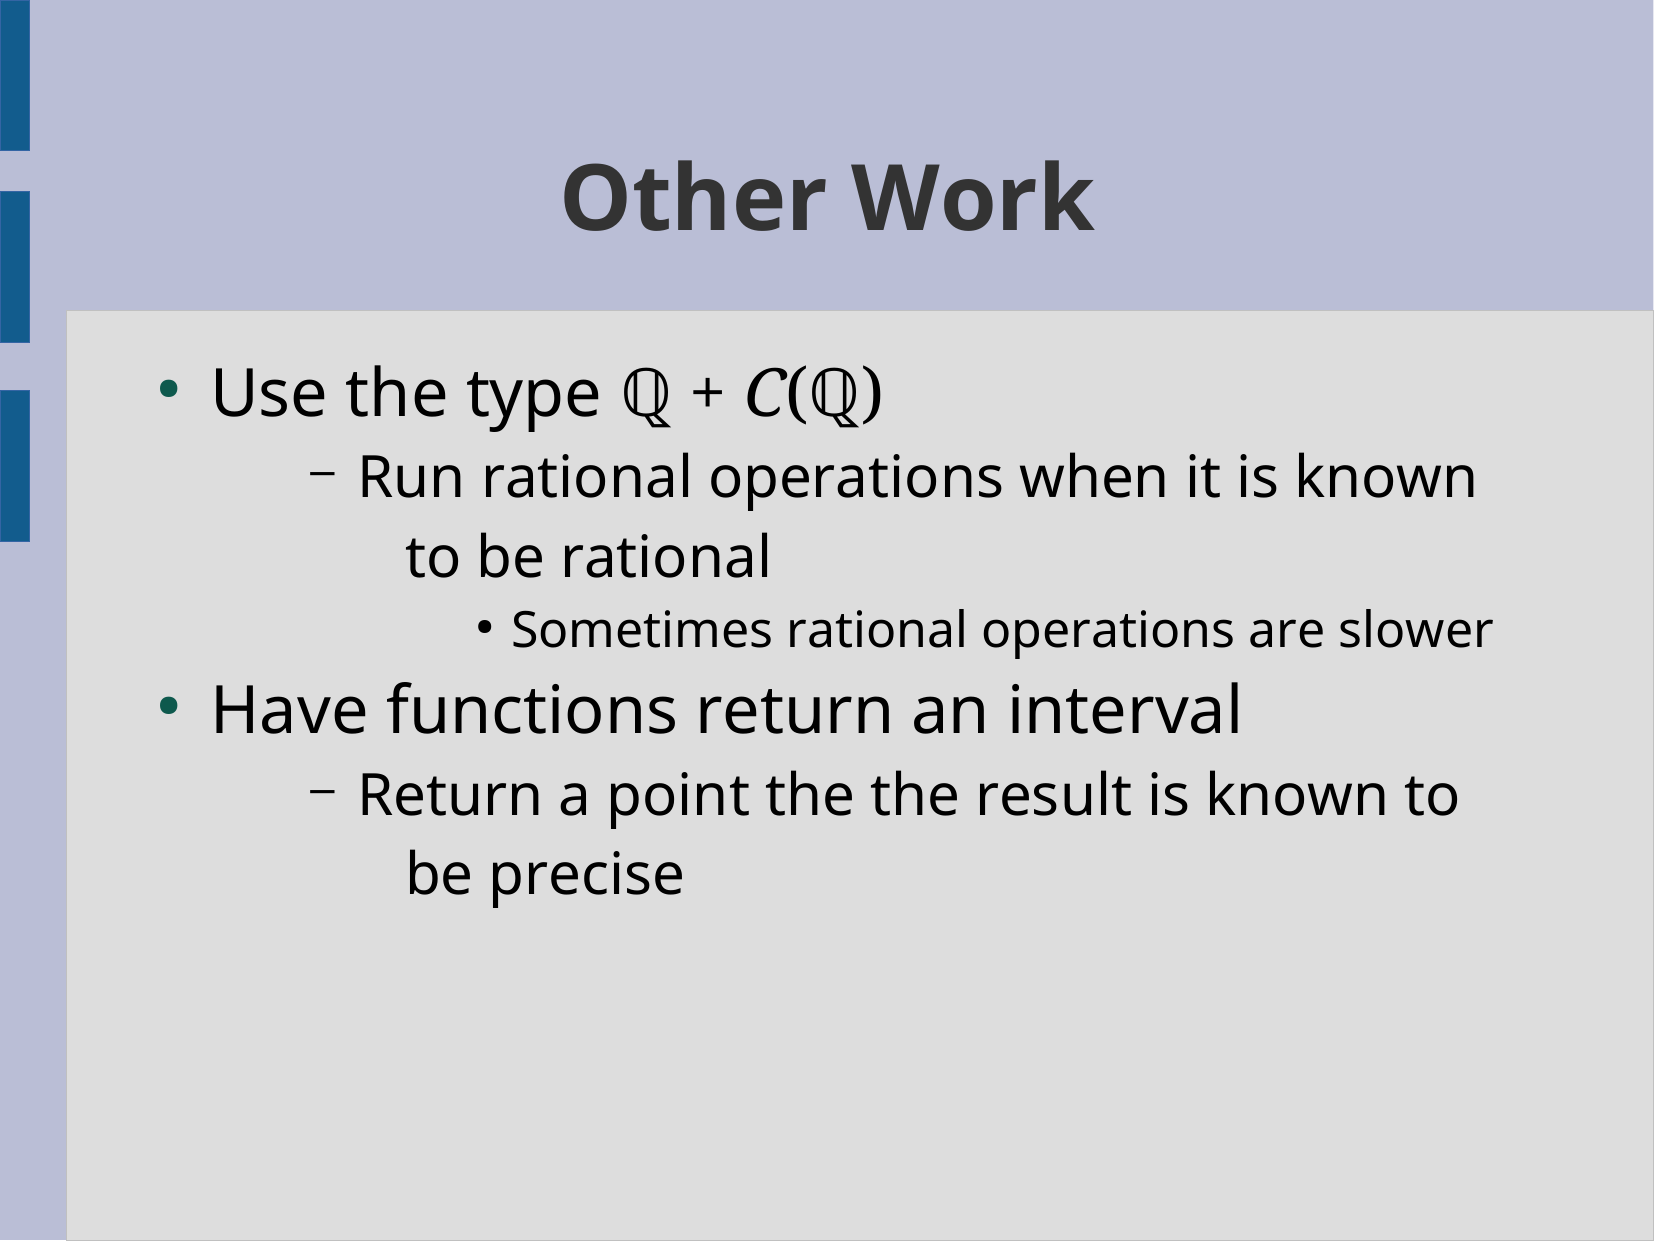

# Other Work
Use the type ℚ + C(ℚ)
Run rational operations when it is known to be rational
Sometimes rational operations are slower
Have functions return an interval
Return a point the the result is known to be precise